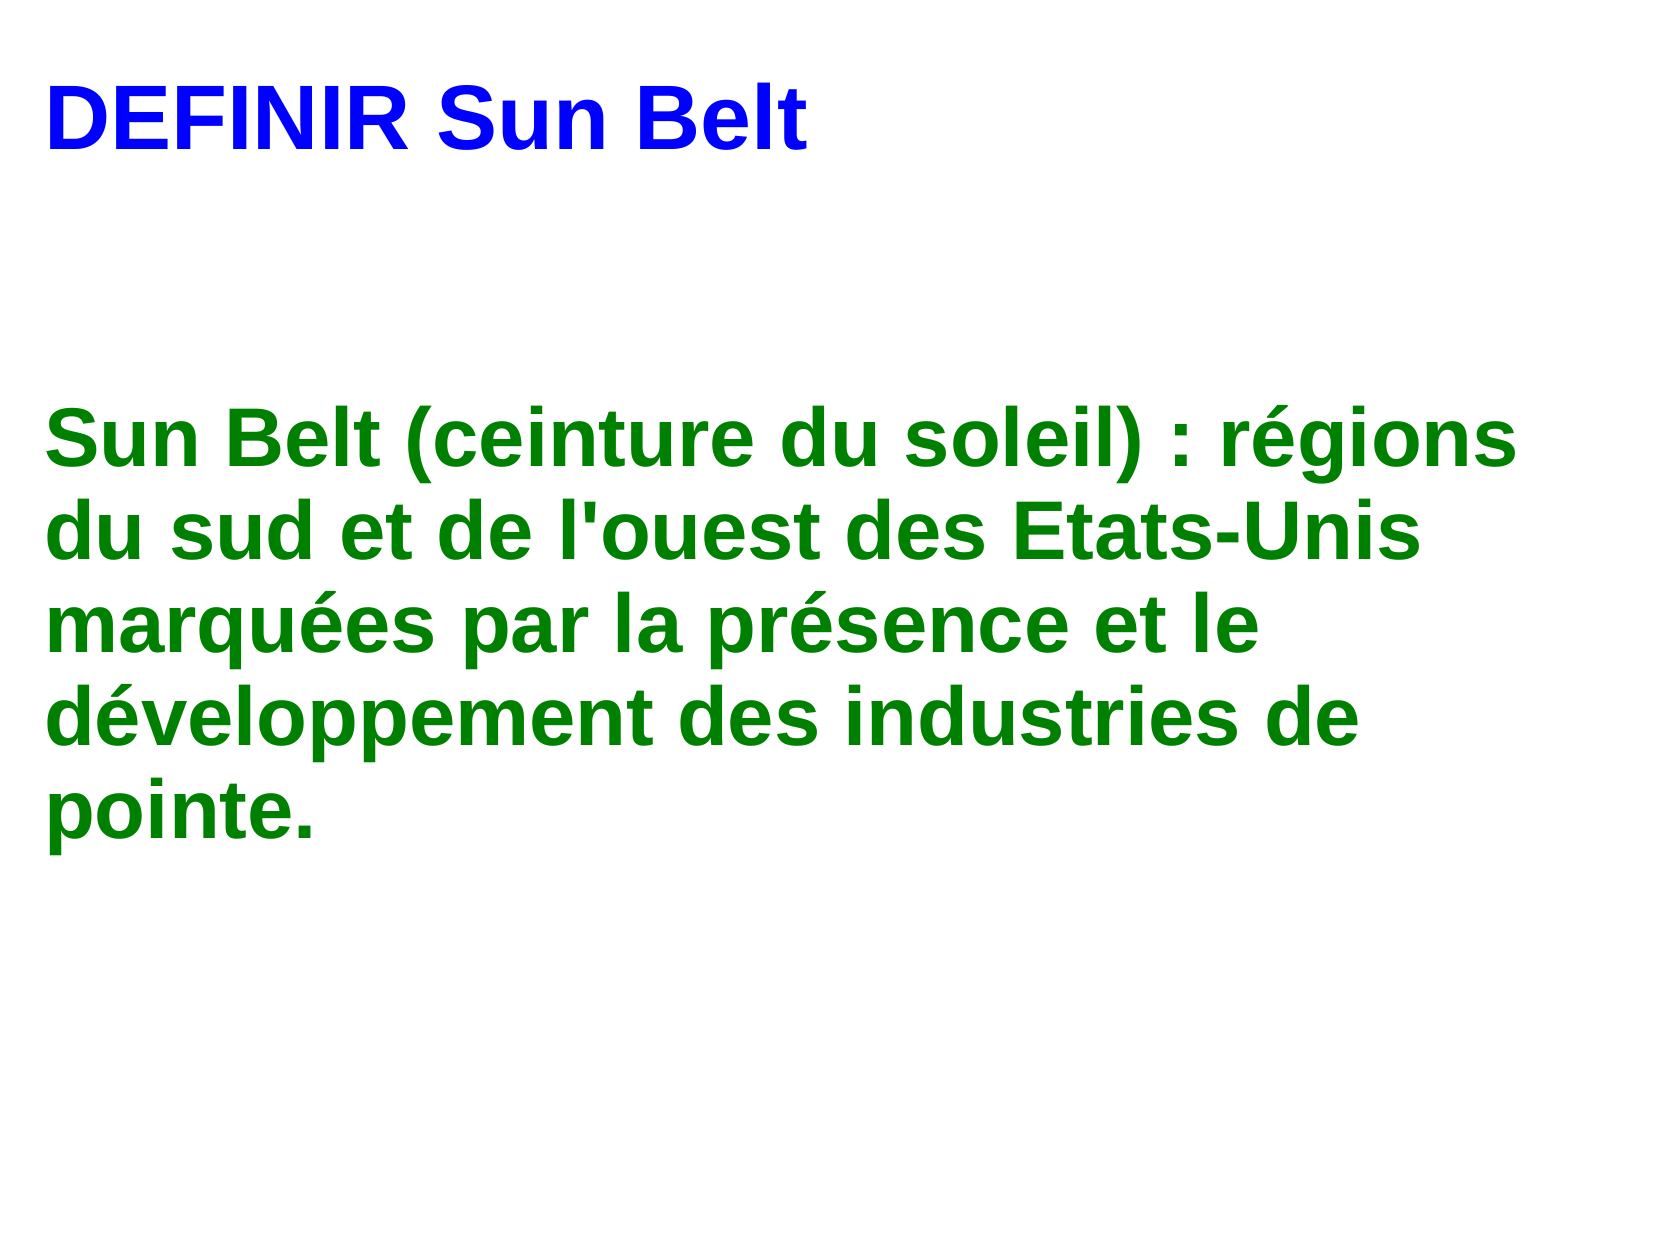

DEFINIR Sun Belt
Sun Belt (ceinture du soleil) : régions du sud et de l'ouest des Etats-Unis marquées par la présence et le développement des industries de pointe.